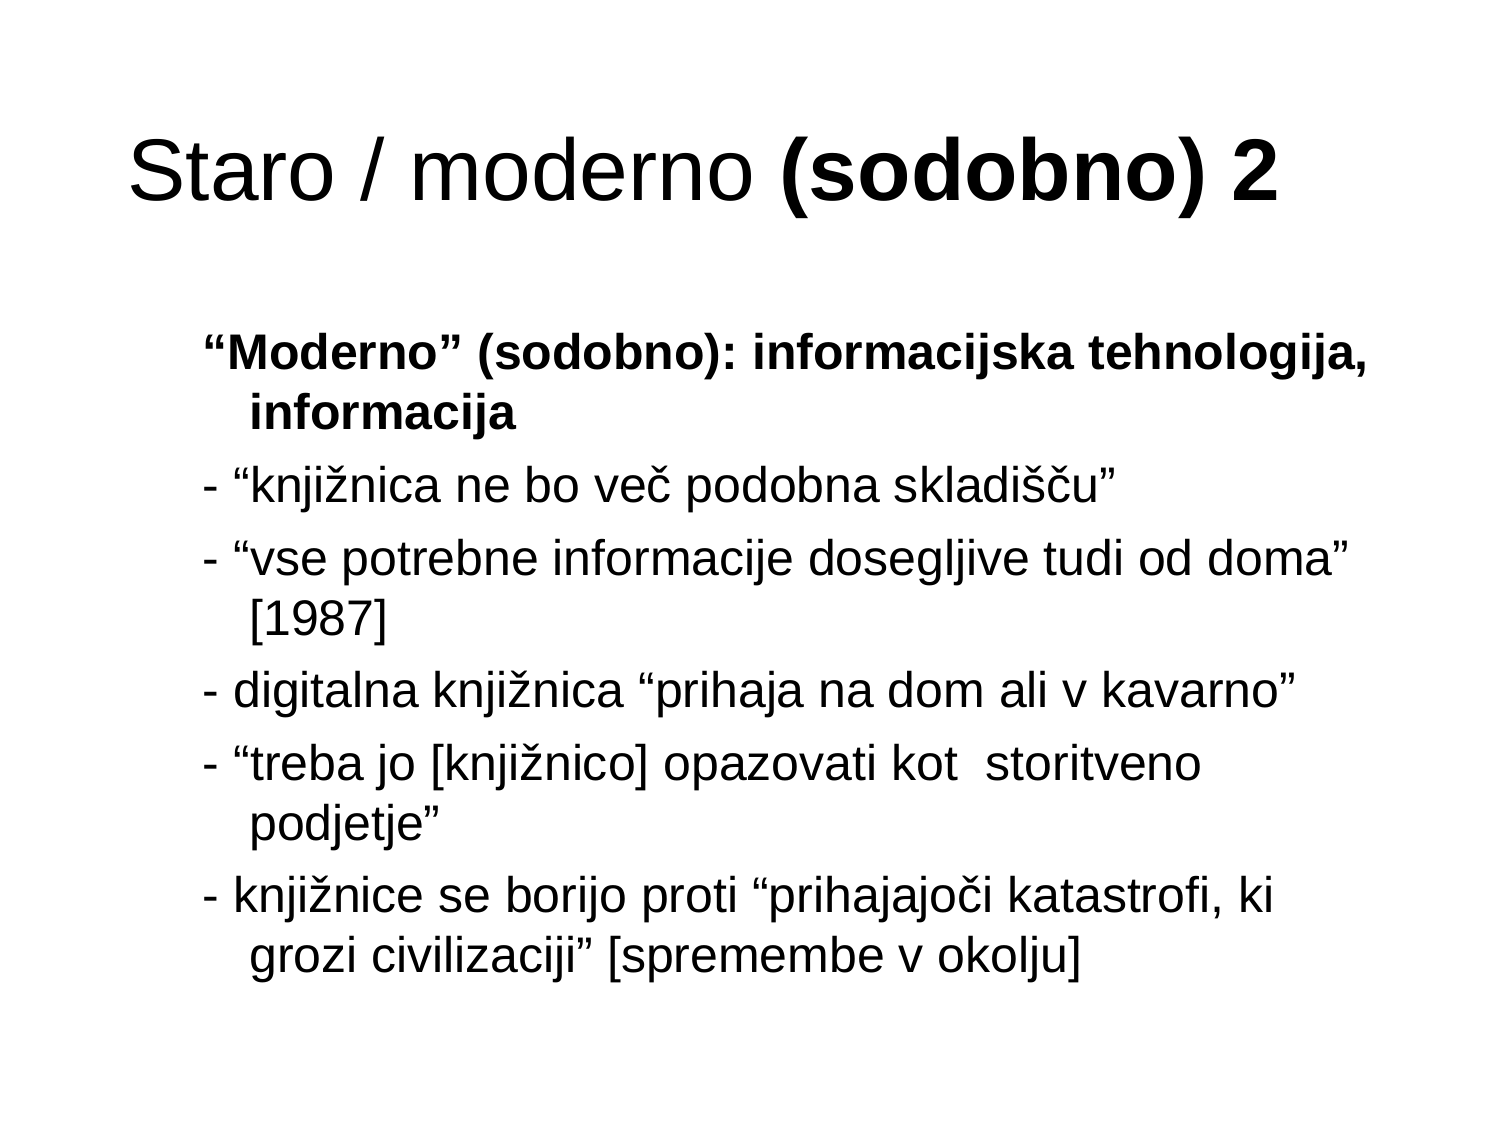

# Staro / moderno (sodobno) 2
“Moderno” (sodobno): informacijska tehnologija, informacija
- “knjižnica ne bo več podobna skladišču”
- “vse potrebne informacije dosegljive tudi od doma” [1987]
- digitalna knjižnica “prihaja na dom ali v kavarno”
- “treba jo [knjižnico] opazovati kot storitveno podjetje”
- knjižnice se borijo proti “prihajajoči katastrofi, ki grozi civilizaciji” [spremembe v okolju]
Primoz Juznic, BINK, FF, Univerza v Ljubljani